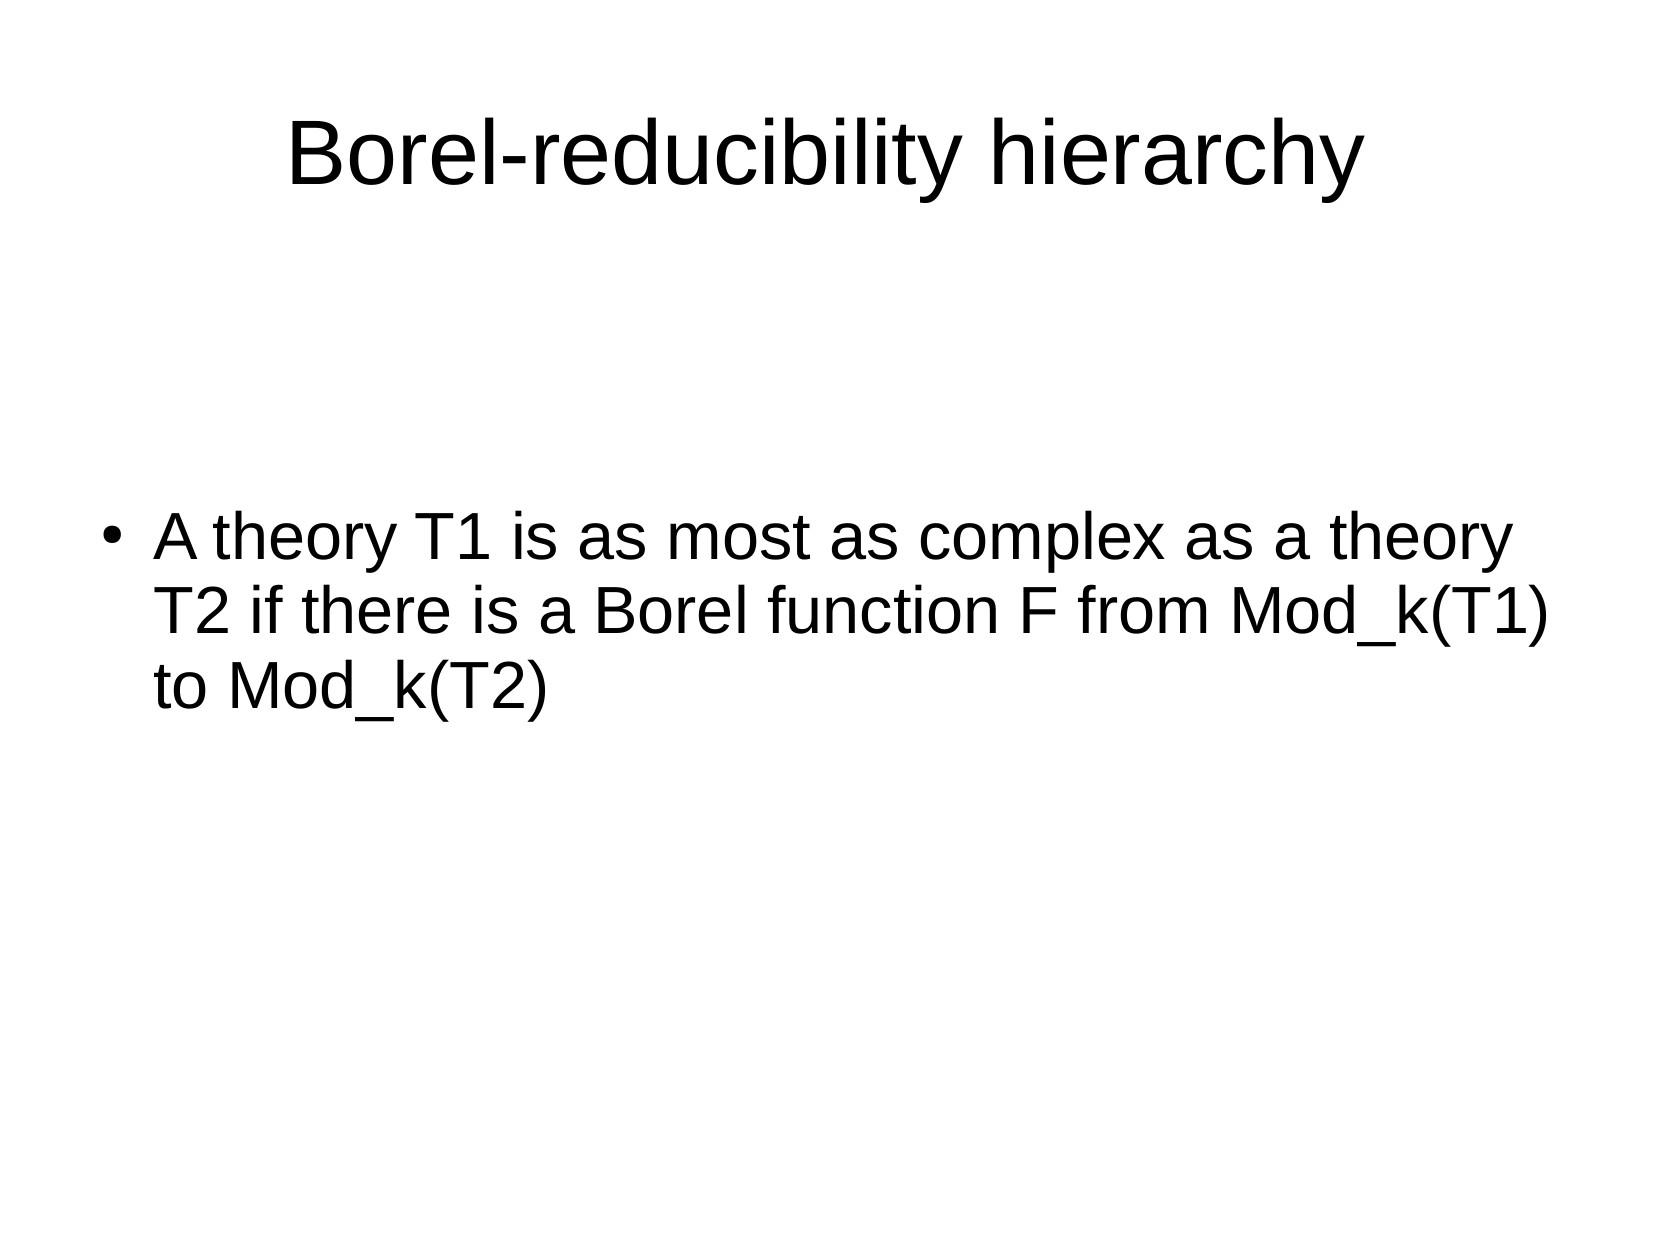

# Borel-reducibility hierarchy
A theory T1 is as most as complex as a theory T2 if there is a Borel function F from Mod_k(T1) to Mod_k(T2)